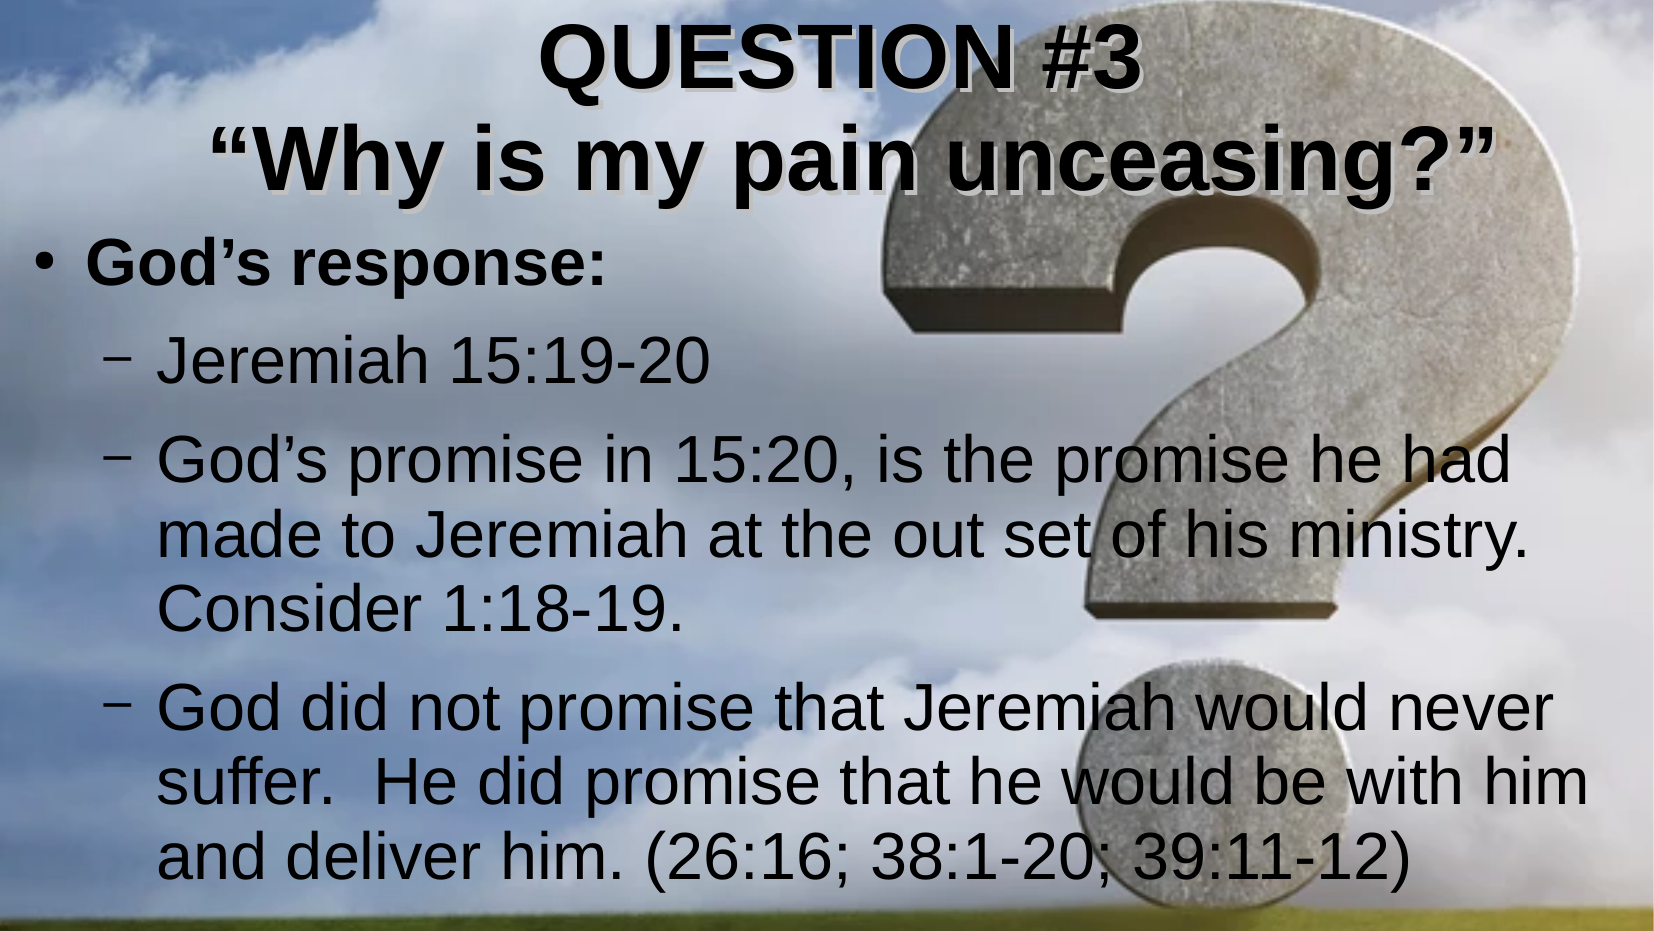

# QUESTION #3 “Why is my pain unceasing?”
God’s response:
Jeremiah 15:19-20
God’s promise in 15:20, is the promise he had made to Jeremiah at the out set of his ministry. Consider 1:18-19.
God did not promise that Jeremiah would never suffer. He did promise that he would be with him and deliver him. (26:16; 38:1-20; 39:11-12)